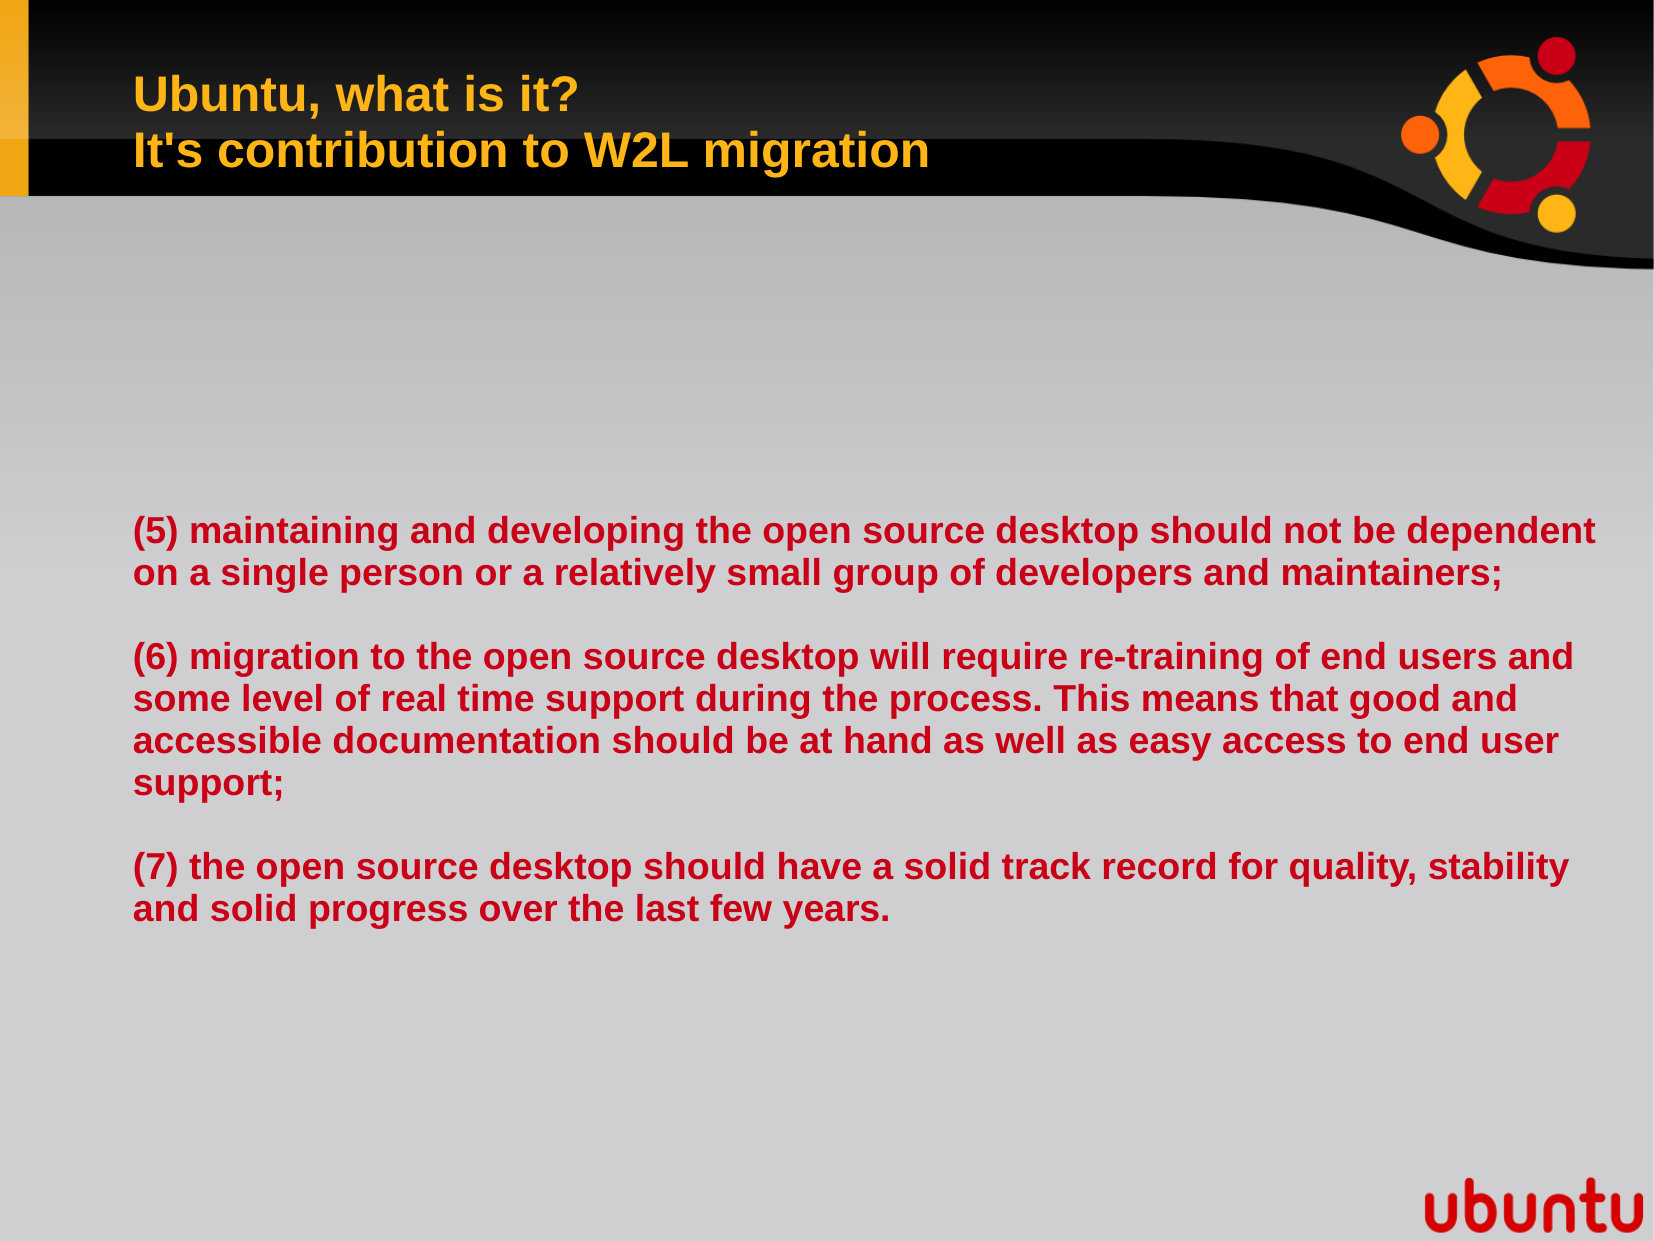

Ubuntu, what is it?
It's contribution to W2L migration
(5) maintaining and developing the open source desktop should not be dependent on a single person or a relatively small group of developers and maintainers;
(6) migration to the open source desktop will require re-training of end users and some level of real time support during the process. This means that good and accessible documentation should be at hand as well as easy access to end user support;
(7) the open source desktop should have a solid track record for quality, stability and solid progress over the last few years.